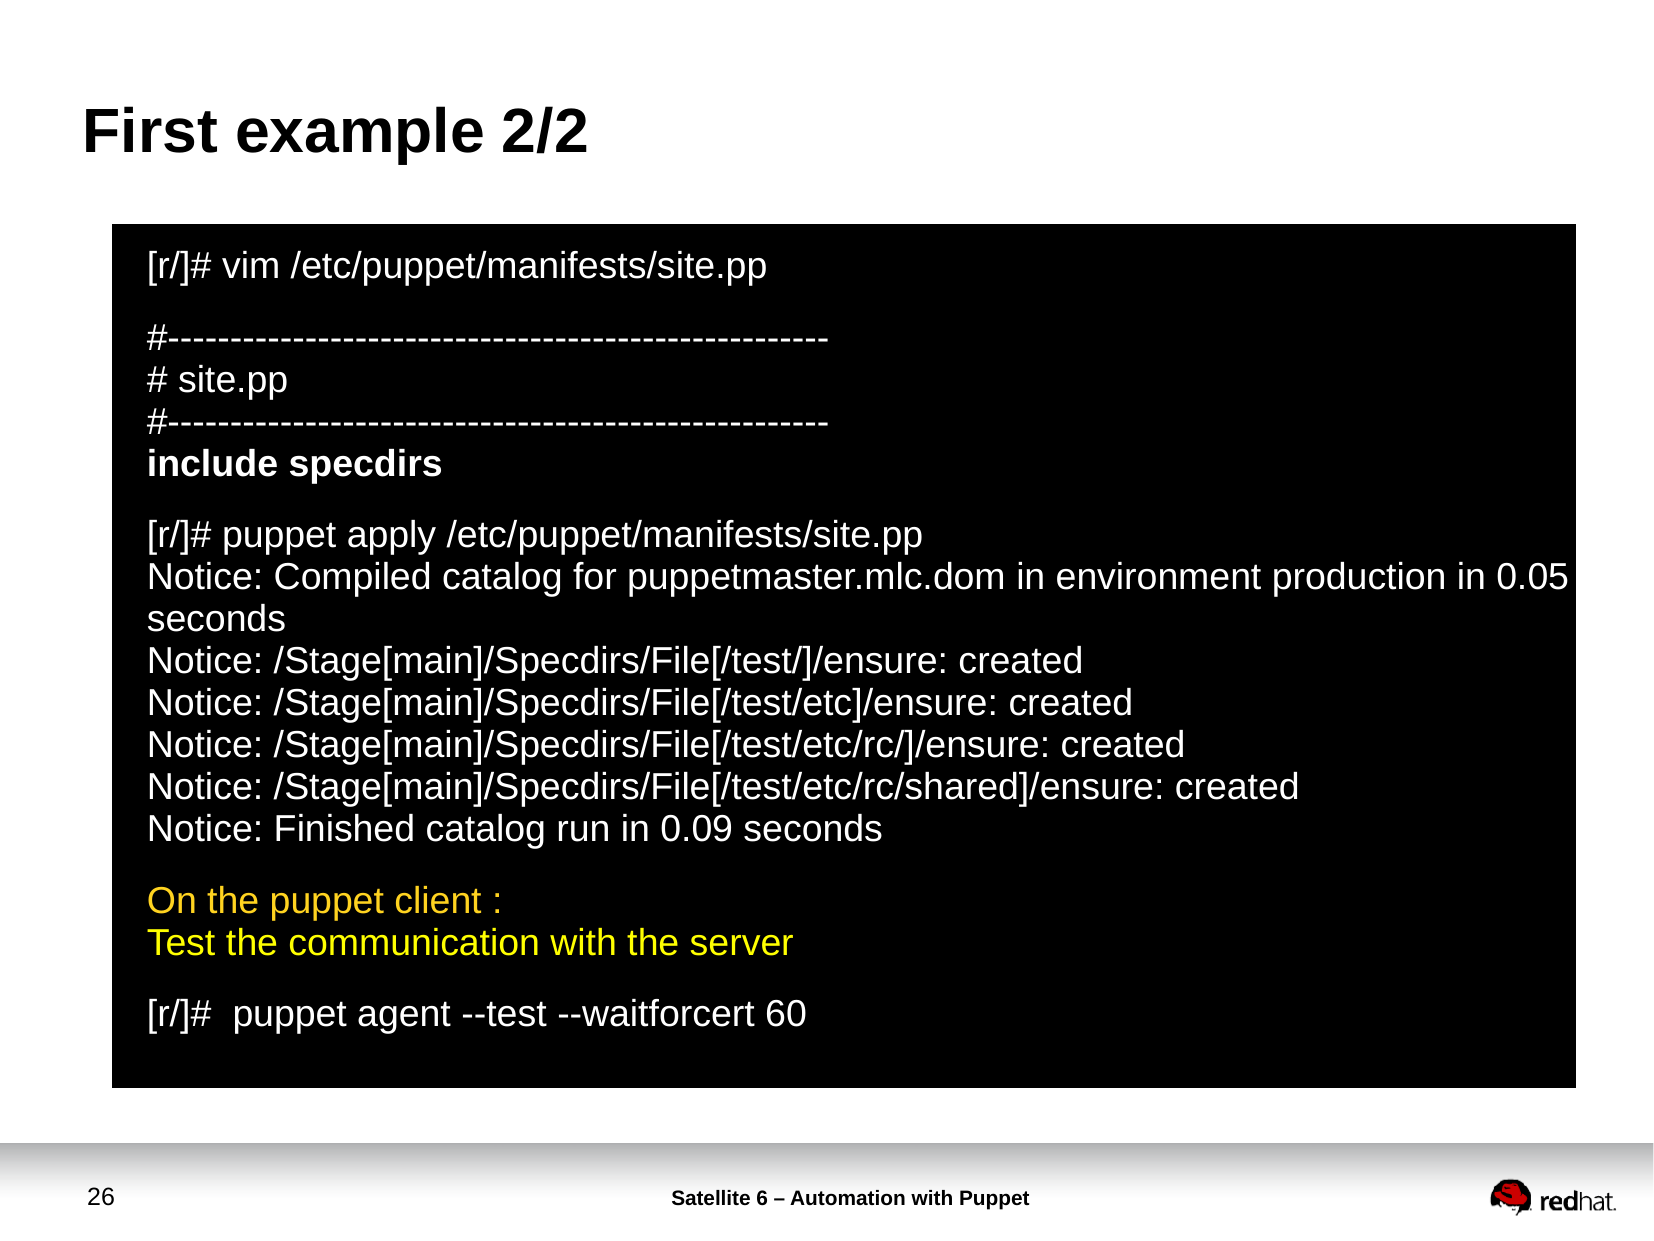

# First example 2/2
[r/]# vim /etc/puppet/manifests/site.pp
#-----------------------------------------------------
# site.pp
#-----------------------------------------------------
include specdirs
[r/]# puppet apply /etc/puppet/manifests/site.pp
Notice: Compiled catalog for puppetmaster.mlc.dom in environment production in 0.05 seconds
Notice: /Stage[main]/Specdirs/File[/test/]/ensure: created
Notice: /Stage[main]/Specdirs/File[/test/etc]/ensure: created
Notice: /Stage[main]/Specdirs/File[/test/etc/rc/]/ensure: created
Notice: /Stage[main]/Specdirs/File[/test/etc/rc/shared]/ensure: created
Notice: Finished catalog run in 0.09 seconds
On the puppet client :
Test the communication with the server
[r/]# puppet agent --test --waitforcert 60